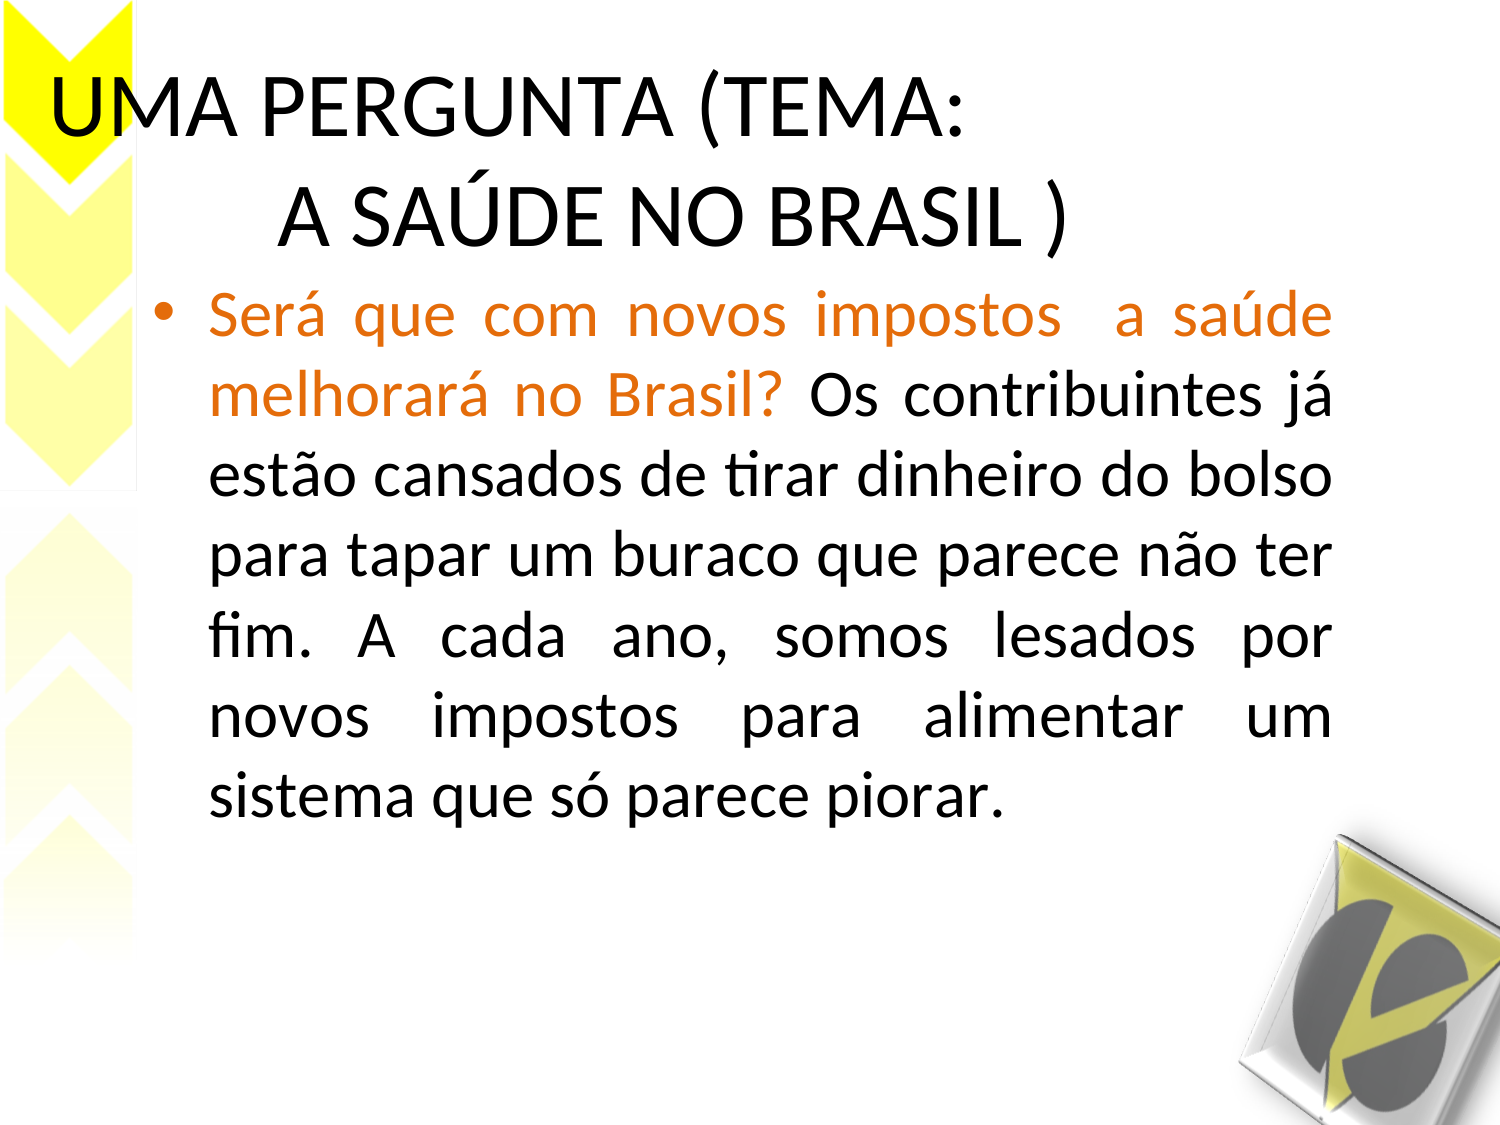

# UMA PERGUNTA (TEMA: A SAÚDE NO BRASIL )
Será que com novos impostos a saúde melhorará no Brasil? Os contribuintes já estão cansados de tirar dinheiro do bolso para tapar um buraco que parece não ter fim. A cada ano, somos lesados por novos impostos para alimentar um sistema que só parece piorar.